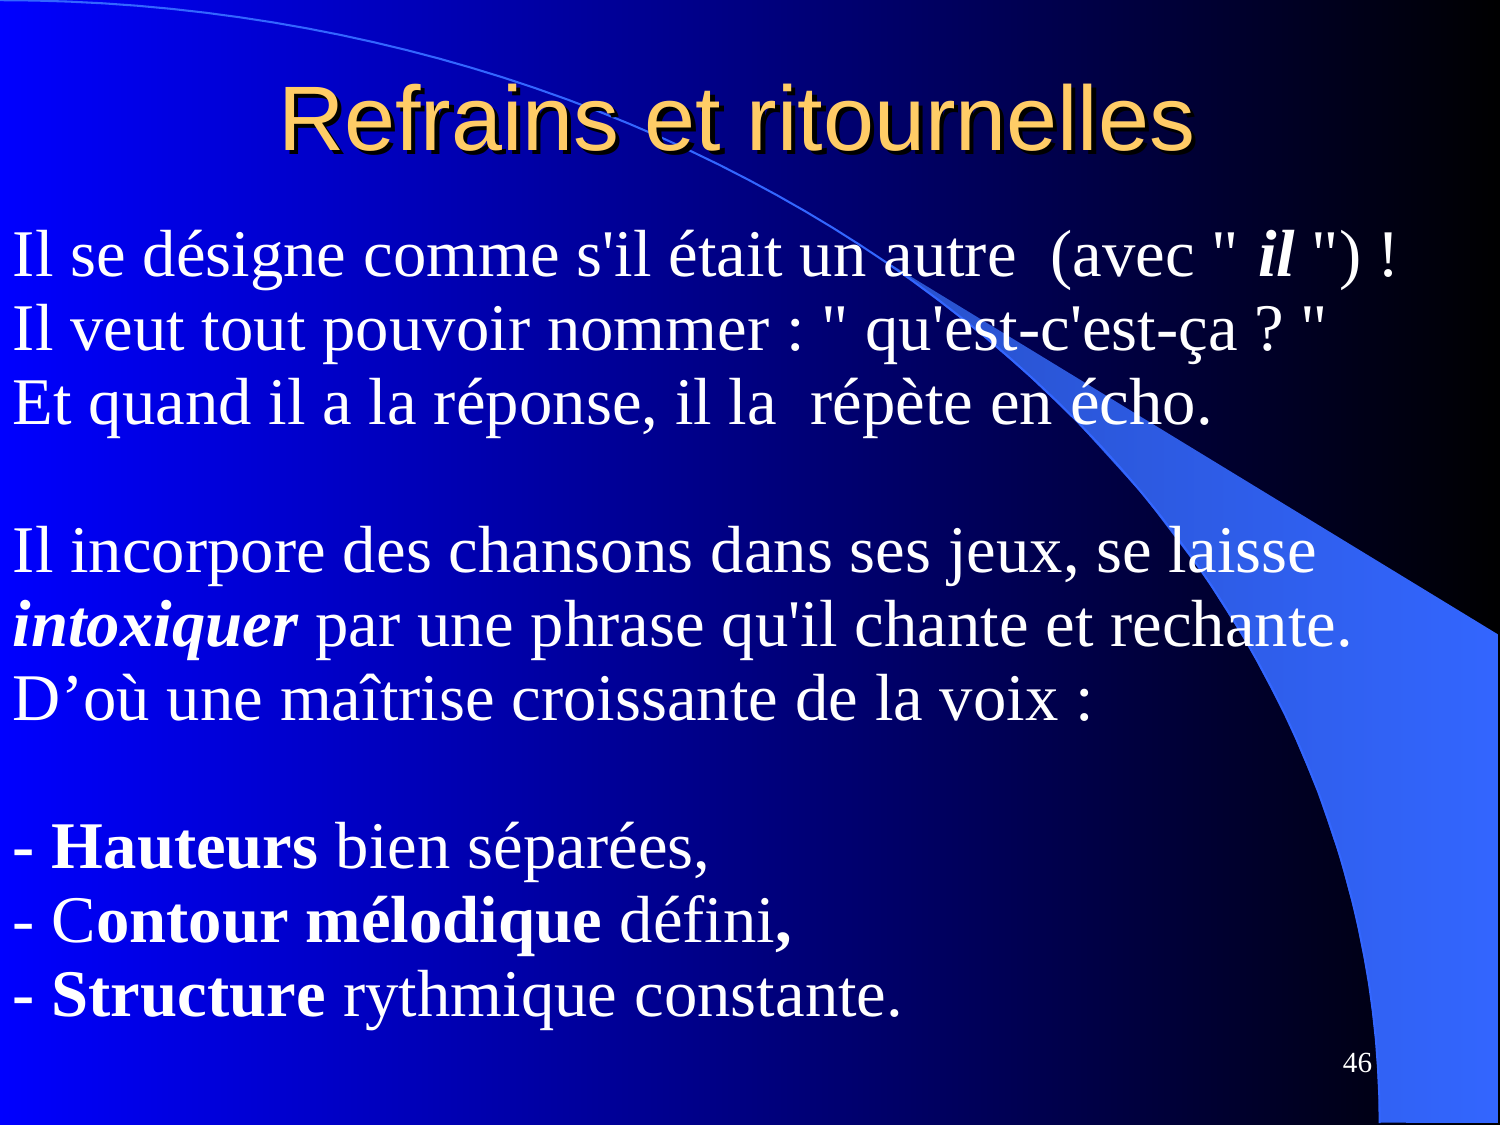

# Refrains et ritournelles
Il se désigne comme s'il était un autre (avec " il ") !
Il veut tout pouvoir nommer : " qu'est-c'est-ça ? "
Et quand il a la réponse, il la répète en écho.
Il incorpore des chansons dans ses jeux, se laisse
intoxiquer par une phrase qu'il chante et rechante.
D’où une maîtrise croissante de la voix :
- Hauteurs bien séparées,
- Contour mélodique défini,
- Structure rythmique constante.
46